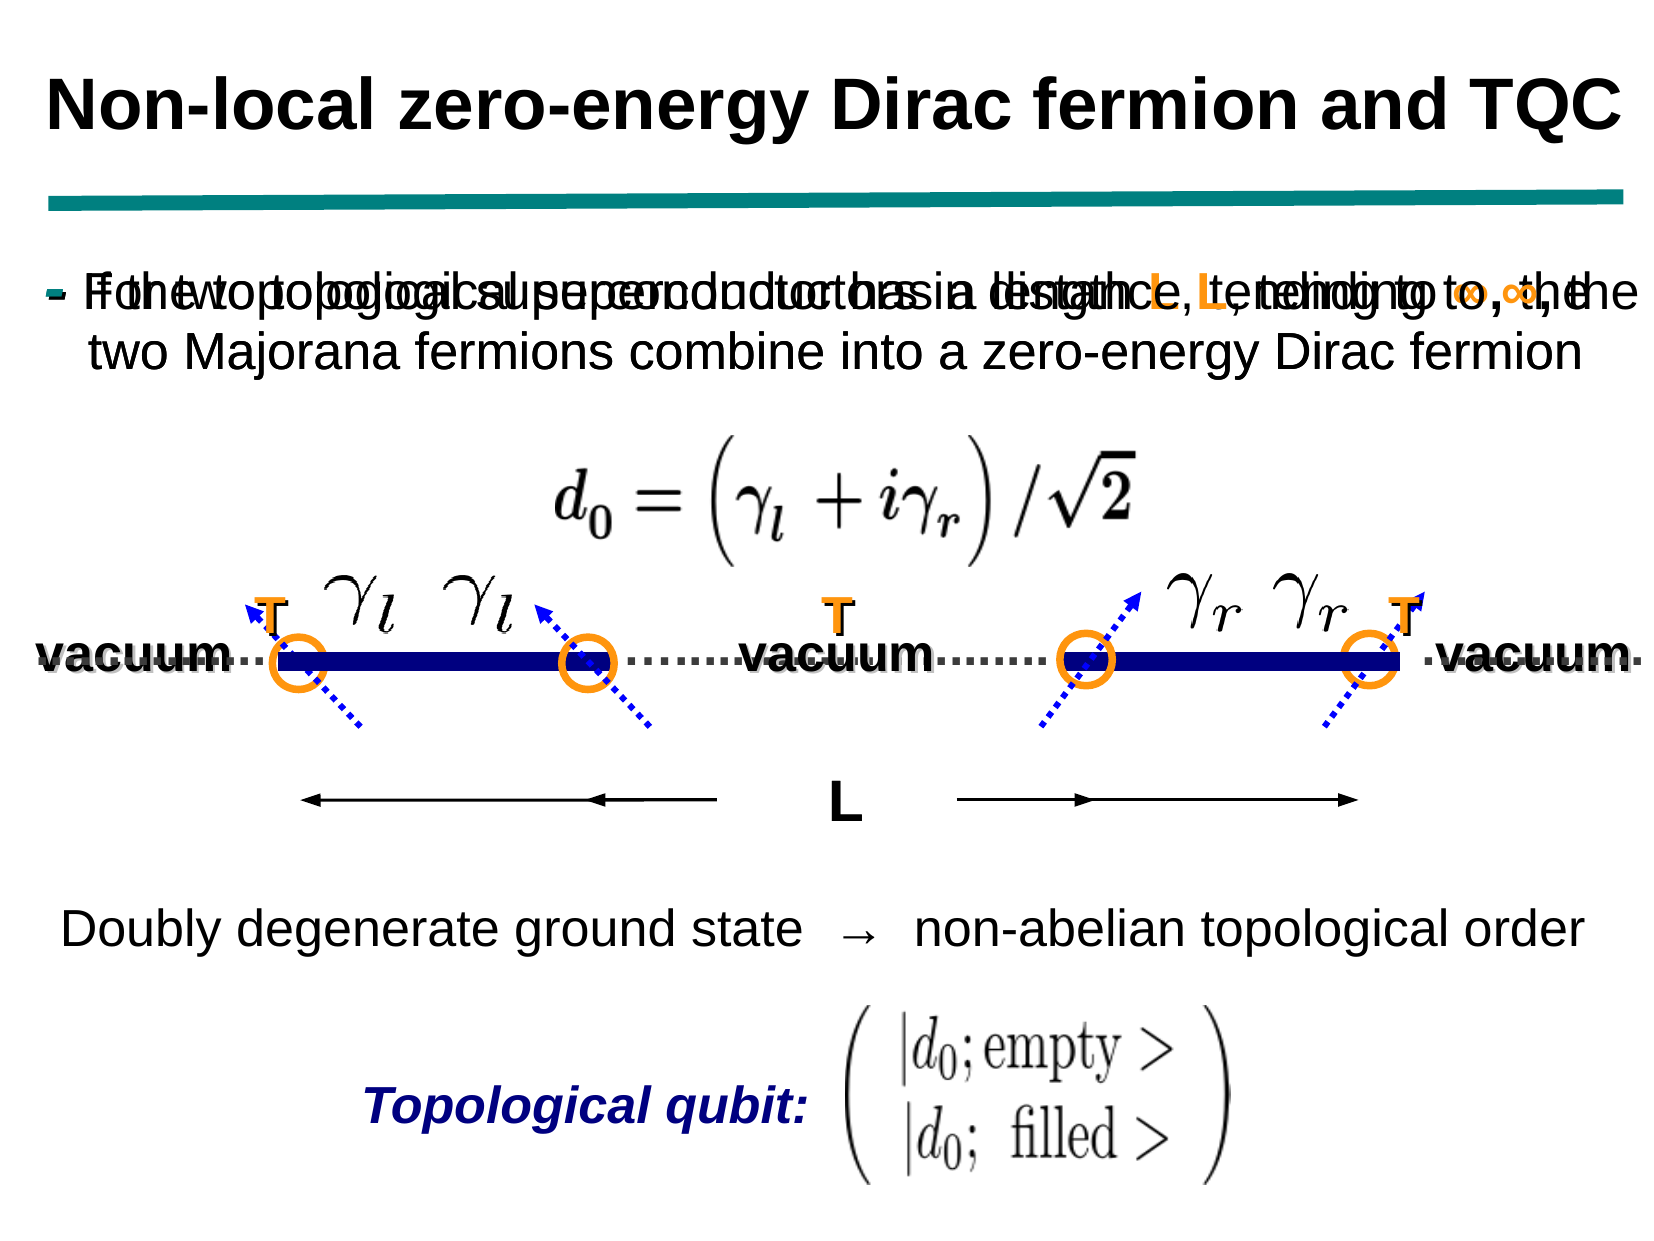

Non-local zero-energy Dirac fermion and TQC
- If the topological superconductor has a length L, tending to ∞, the
 two Majorana fermions combine into a zero-energy Dirac fermion
- For two topological superconductors in distance L, tending to ∞, the
 two Majorana fermions combine into a zero-energy Dirac fermion
Doubly degenerate ground state → non-abelian topological order
Topological qubit: